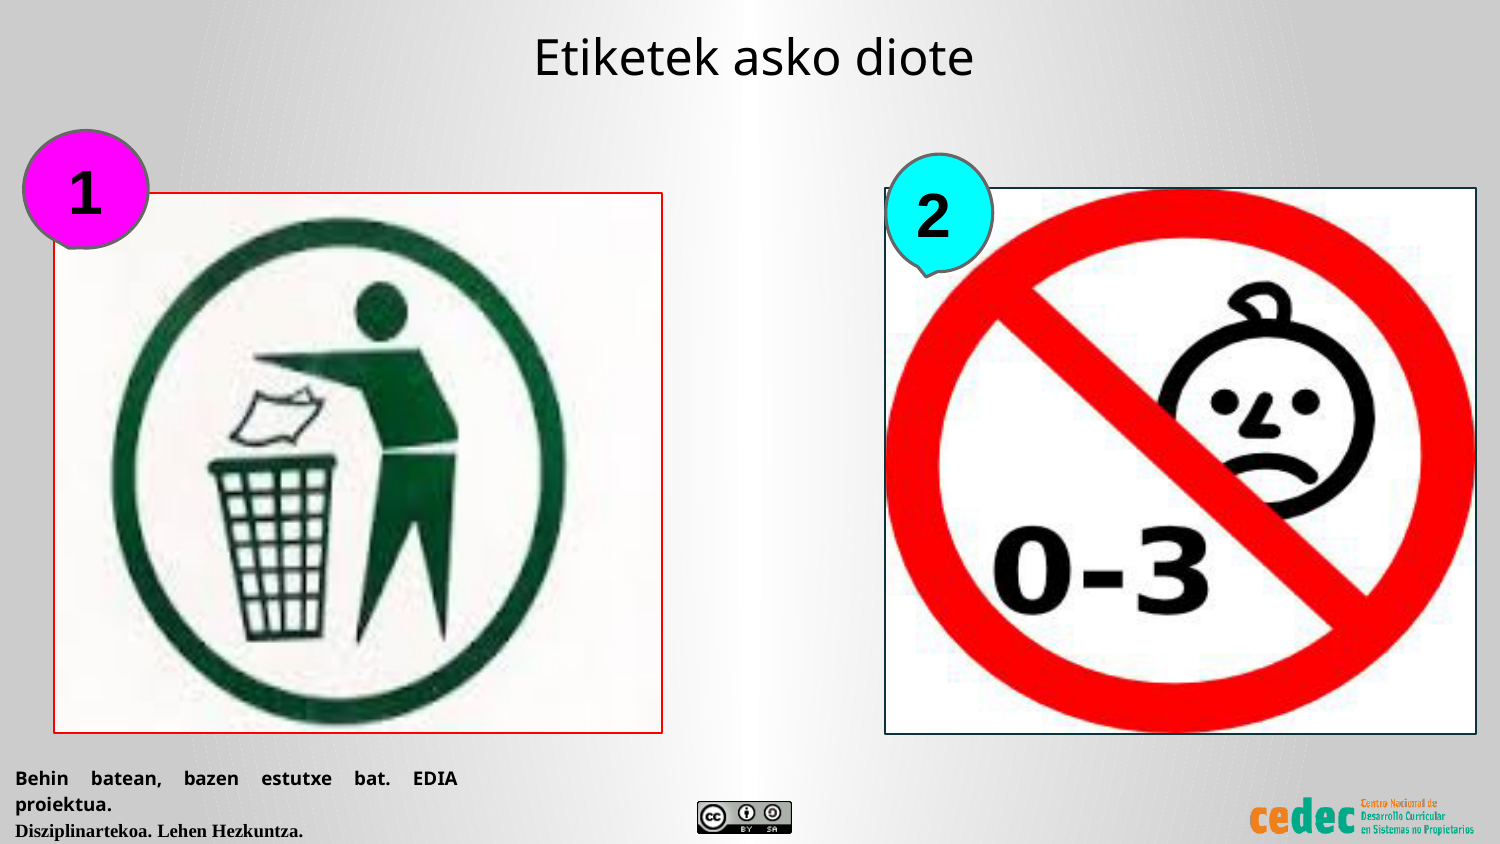

Etiketek asko diote
1
2
Behin batean, bazen estutxe bat. EDIA proiektua.
Disziplinartekoa. Lehen Hezkuntza.